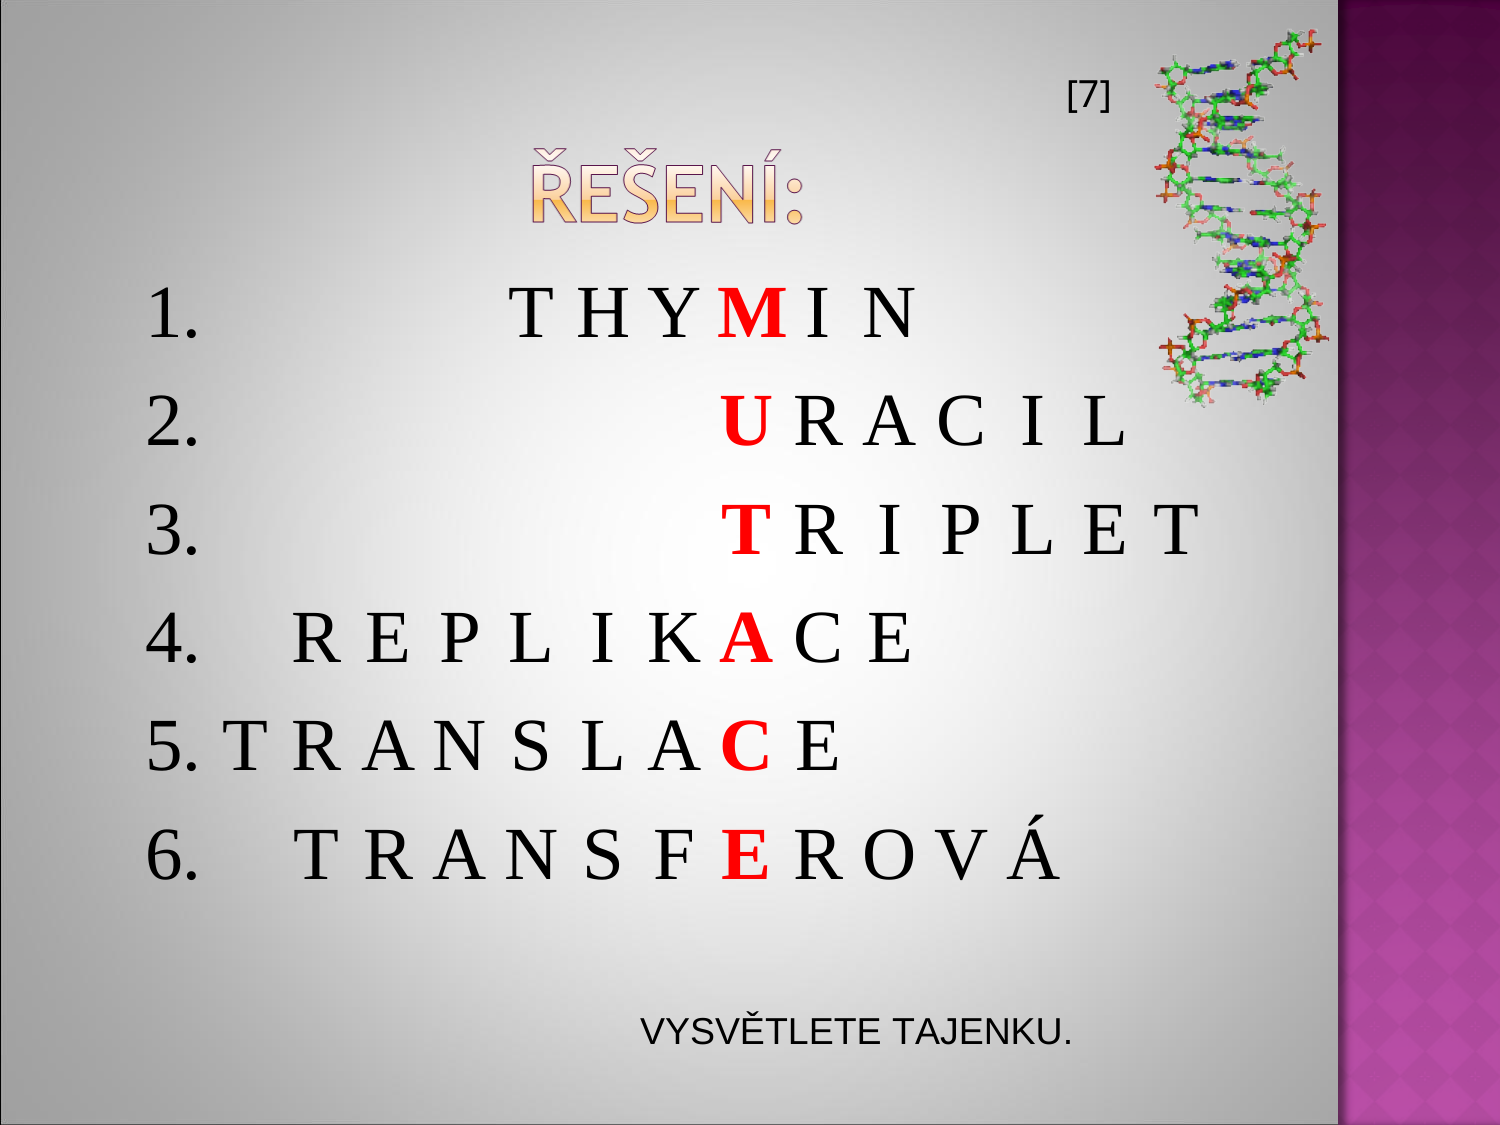

[7]
| 1. | | | | | T | H | Y | M | I | N | | | | |
| --- | --- | --- | --- | --- | --- | --- | --- | --- | --- | --- | --- | --- | --- | --- |
| 2. | | | | | | | | U | R | A | C | I | L | |
| 3. | | | | | | | | T | R | I | P | L | E | T |
| 4. | | R | E | P | L | I | K | A | C | E | | | | |
| 5. | T | R | A | N | S | L | A | C | E | | | | | |
| 6. | | T | R | A | N | S | F | E | R | O | V | Á | | |
VYSVĚTLETE TAJENKU.